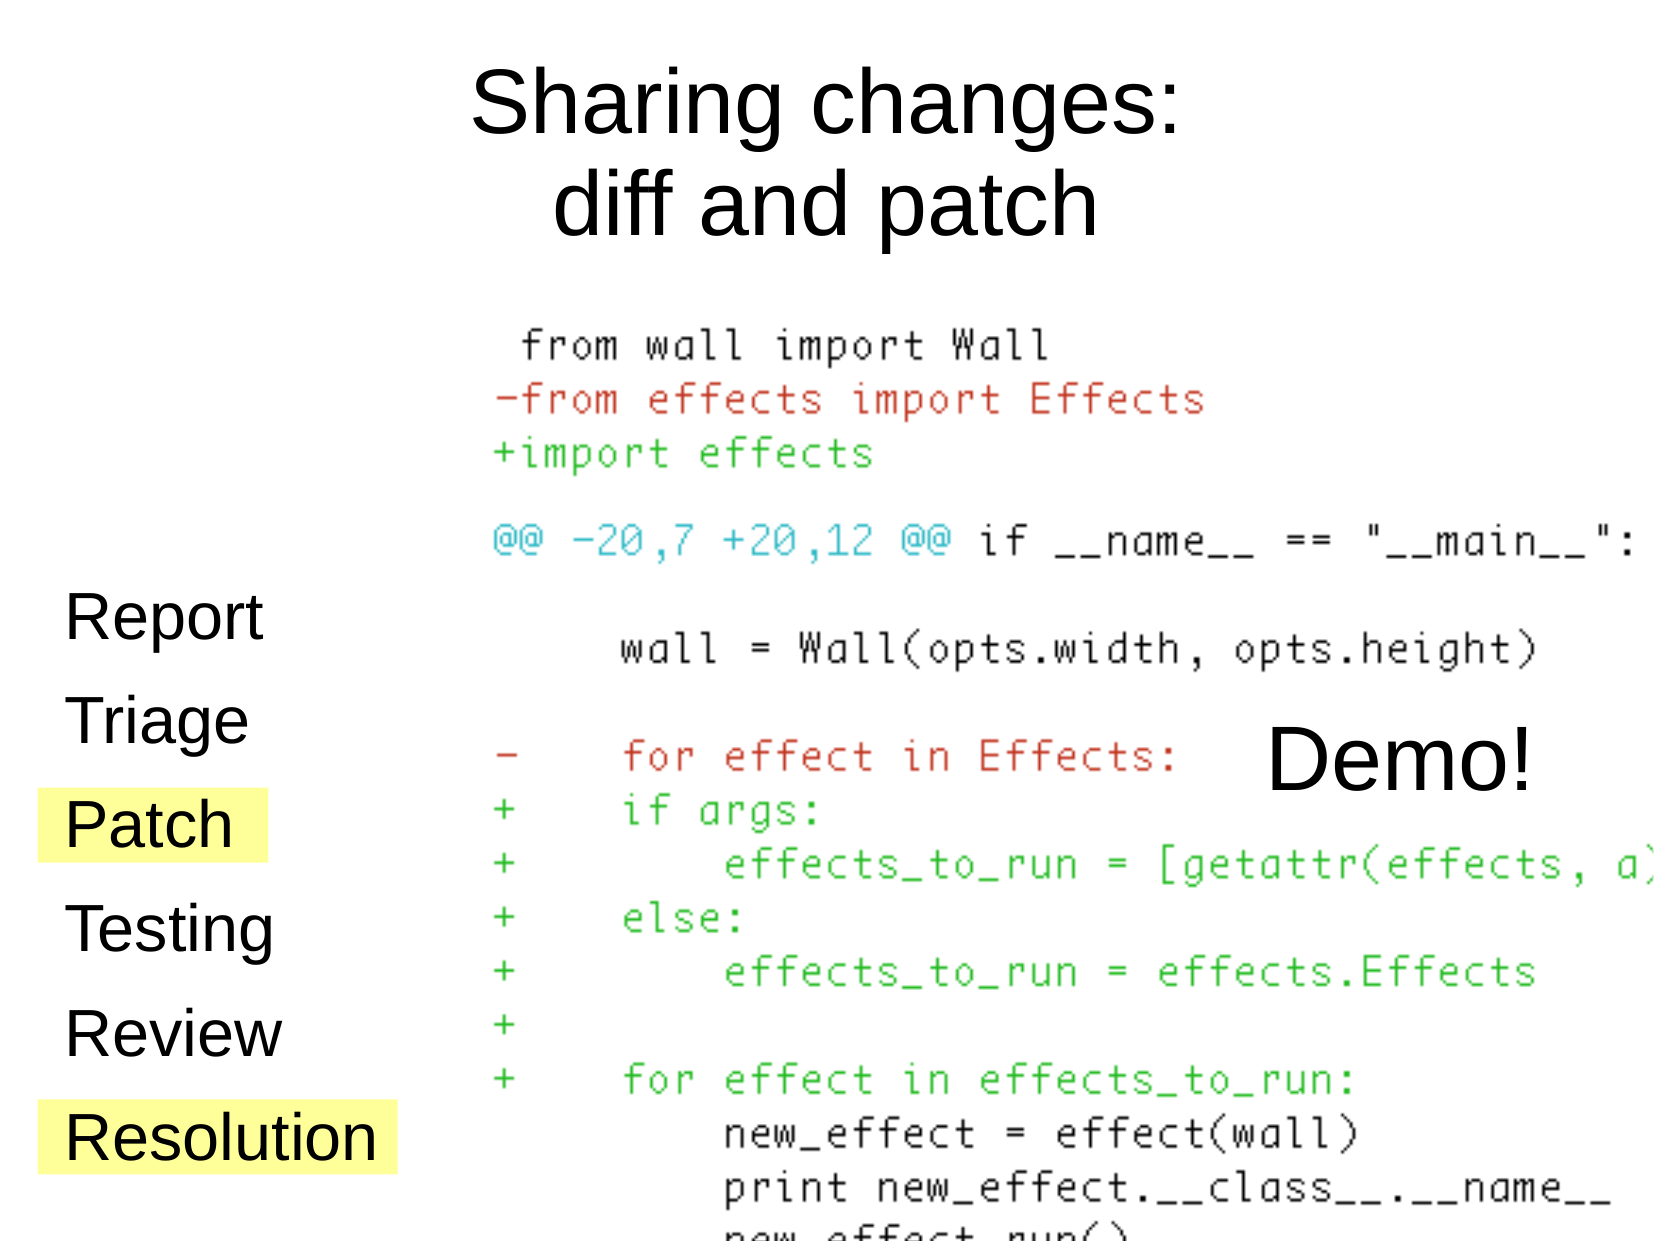

# Sharing changes: diff and patch
Report
Triage
Patch
Testing
Review
Resolution
Demo!